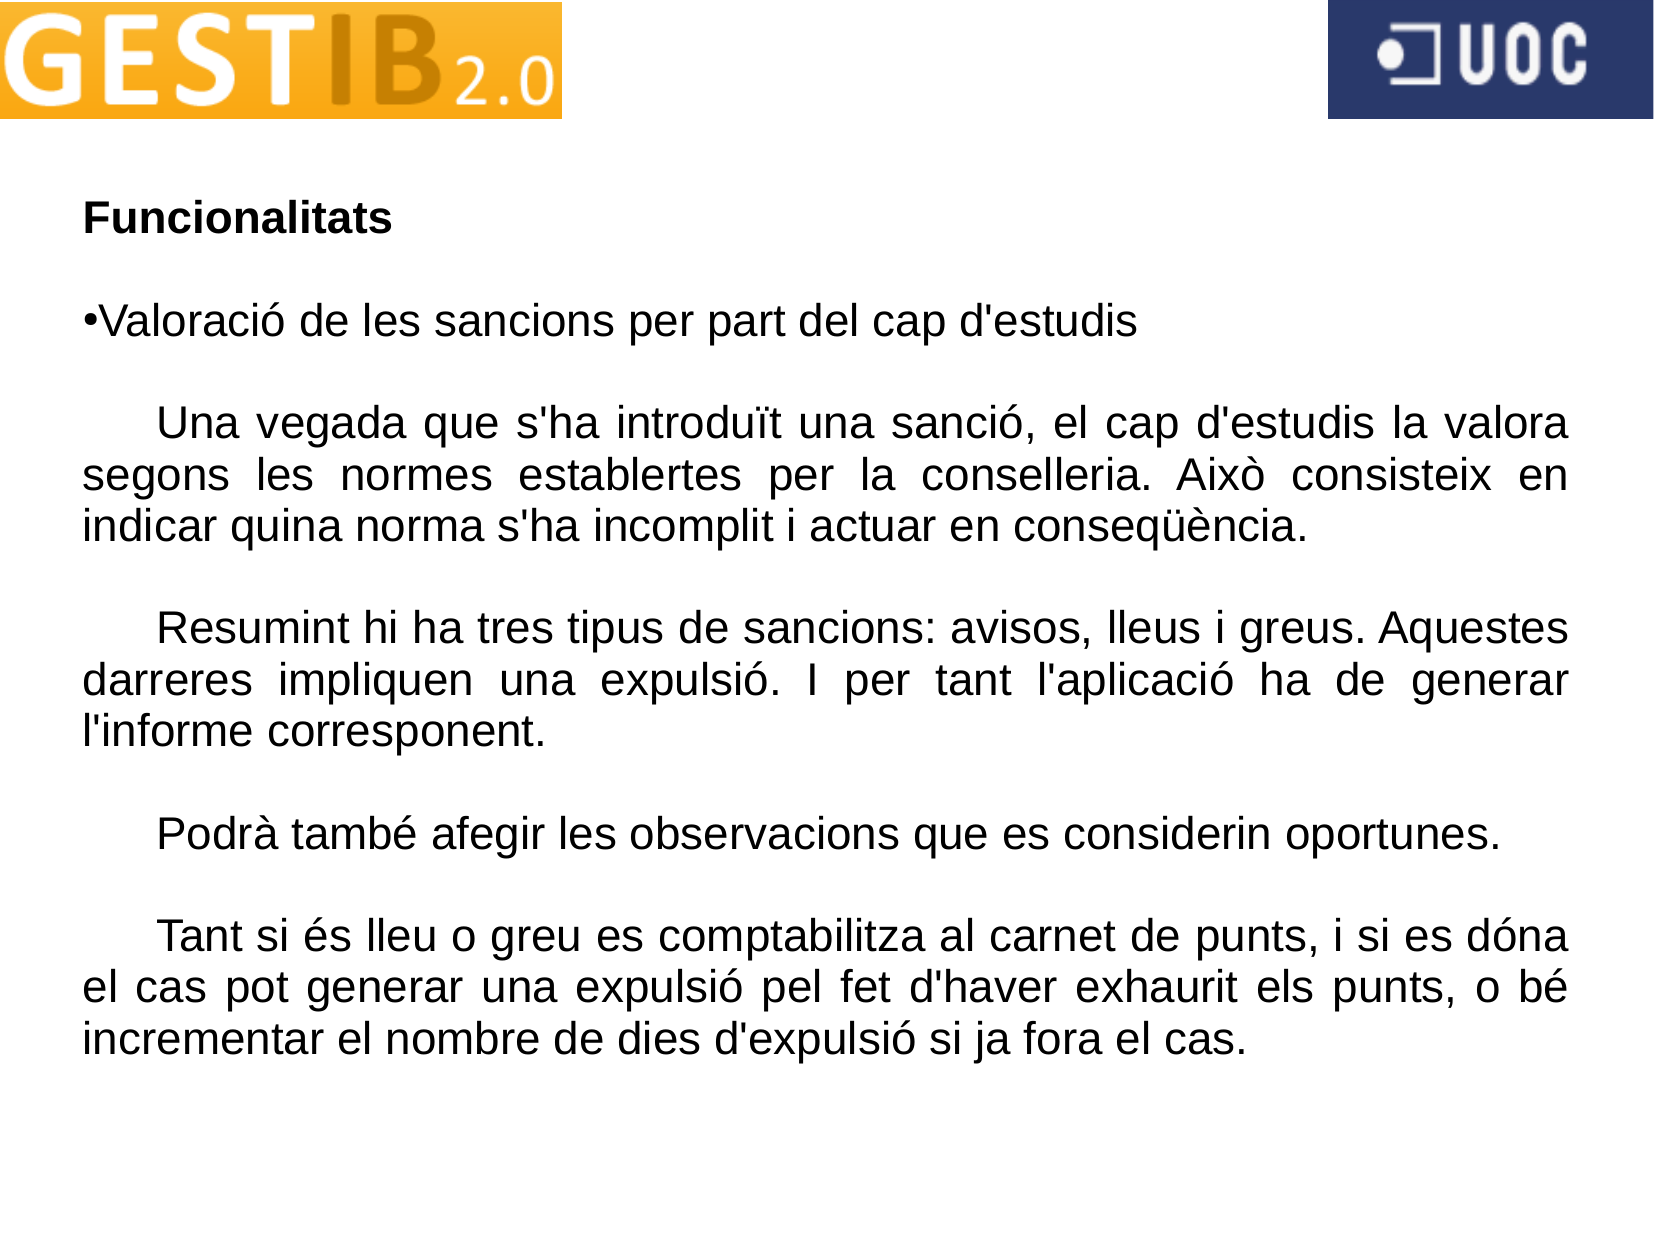

# Funcionalitats
Valoració de les sancions per part del cap d'estudis
	Una vegada que s'ha introduït una sanció, el cap d'estudis la valora segons les normes establertes per la conselleria. Això consisteix en indicar quina norma s'ha incomplit i actuar en conseqüència.
	Resumint hi ha tres tipus de sancions: avisos, lleus i greus. Aquestes darreres impliquen una expulsió. I per tant l'aplicació ha de generar l'informe corresponent.
	Podrà també afegir les observacions que es considerin oportunes.
	Tant si és lleu o greu es comptabilitza al carnet de punts, i si es dóna el cas pot generar una expulsió pel fet d'haver exhaurit els punts, o bé incrementar el nombre de dies d'expulsió si ja fora el cas.